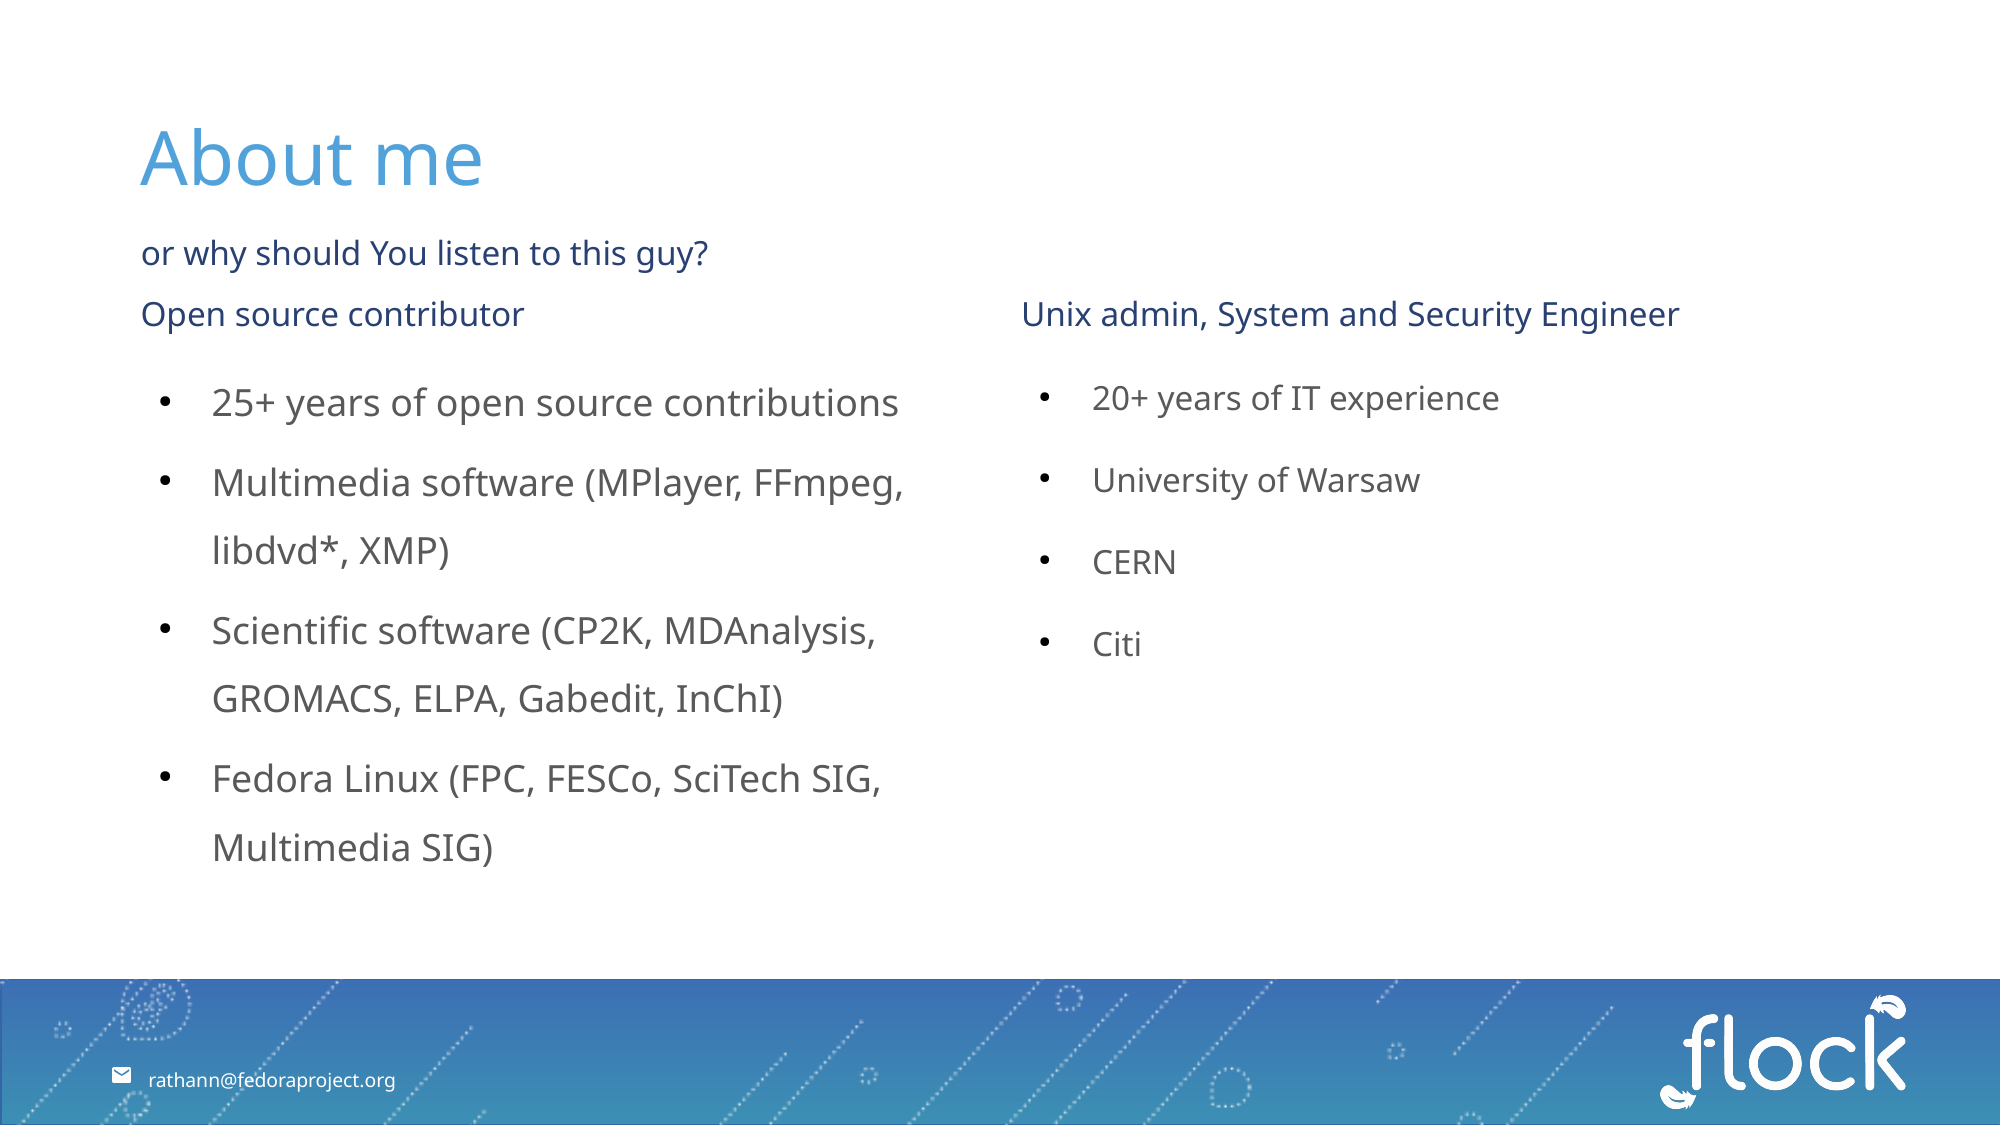

# About me
or why should You listen to this guy?
Open source contributor
Unix admin, System and Security Engineer
25+ years of open source contributions
Multimedia software (MPlayer, FFmpeg, libdvd*, XMP)
Scientific software (CP2K, MDAnalysis, GROMACS, ELPA, Gabedit, InChI)
Fedora Linux (FPC, FESCo, SciTech SIG, Multimedia SIG)
20+ years of IT experience
University of Warsaw
CERN
Citi
rathann@fedoraproject.org